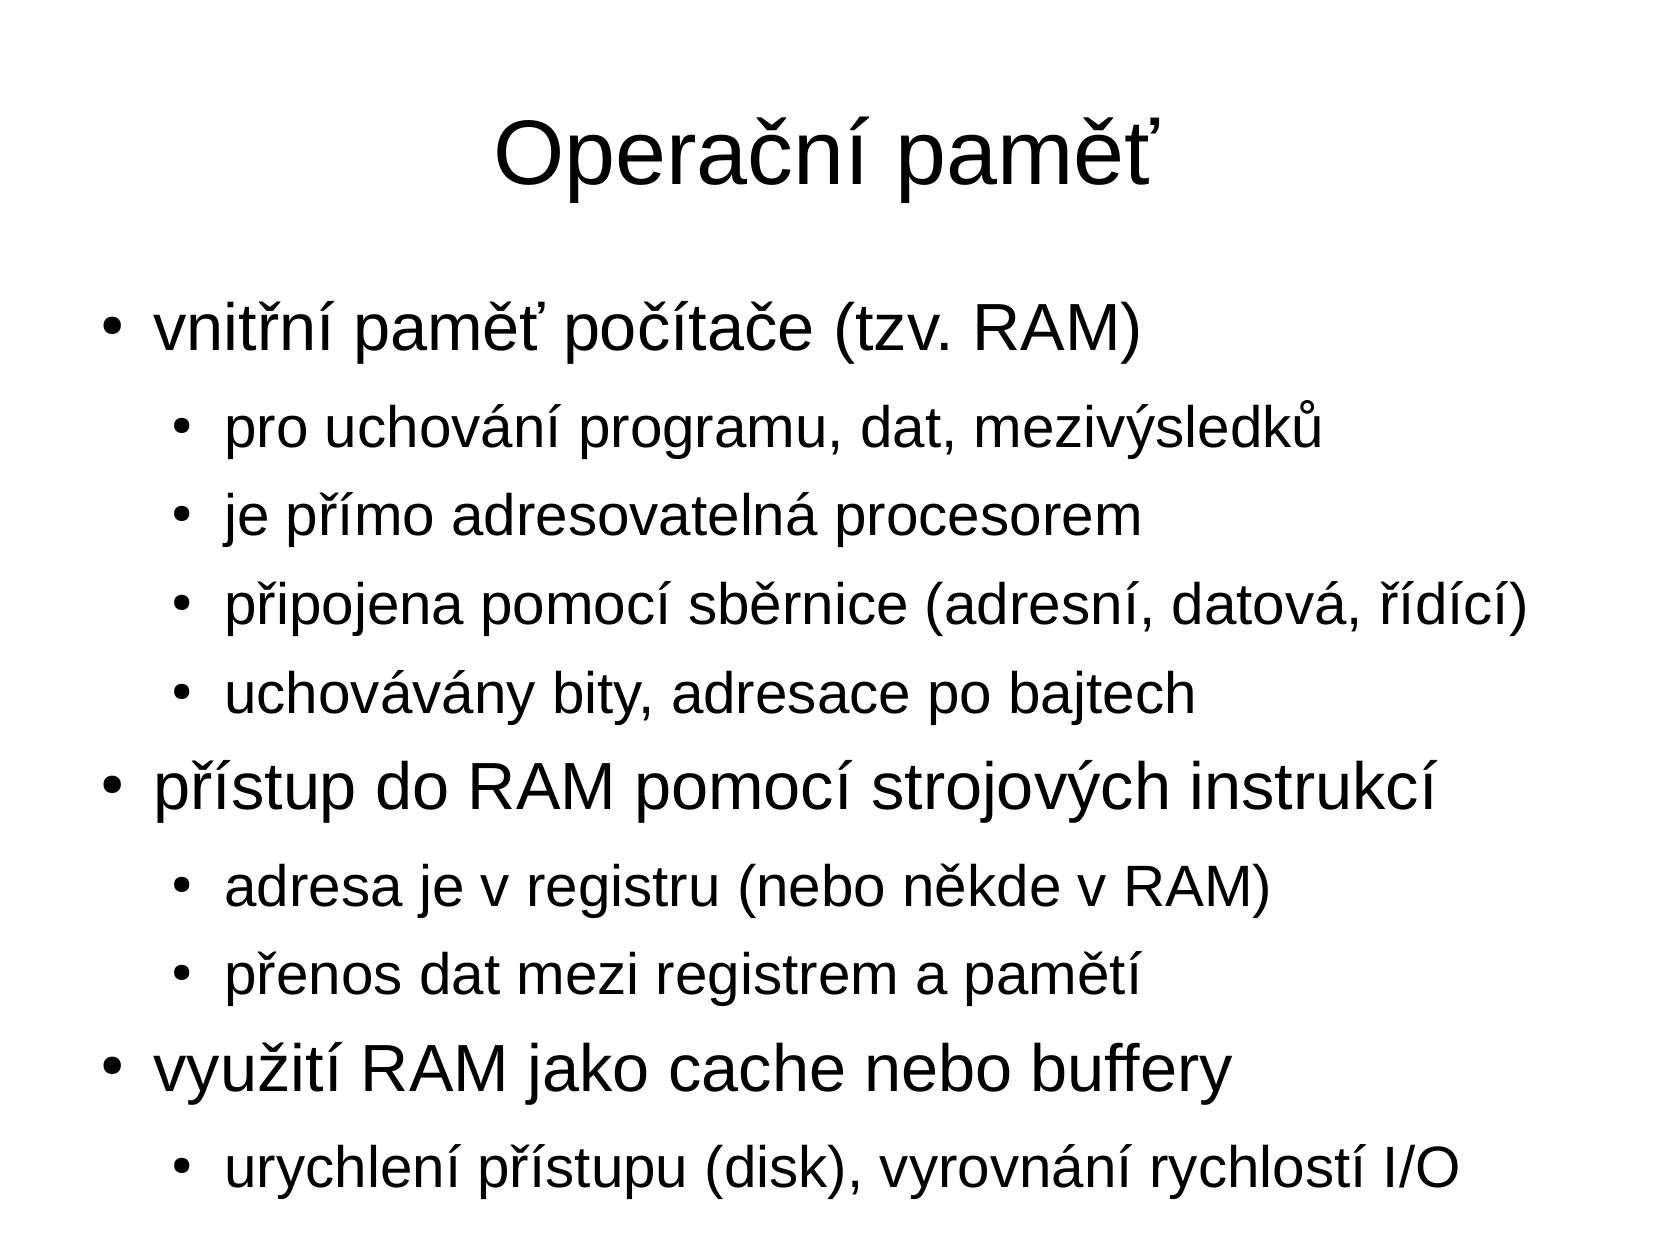

# Operační paměť
vnitřní paměť počítače (tzv. RAM)
pro uchování programu, dat, mezivýsledků
je přímo adresovatelná procesorem
připojena pomocí sběrnice (adresní, datová, řídící)
uchovávány bity, adresace po bajtech
přístup do RAM pomocí strojových instrukcí
adresa je v registru (nebo někde v RAM)
přenos dat mezi registrem a pamětí
využití RAM jako cache nebo buffery
urychlení přístupu (disk), vyrovnání rychlostí I/O